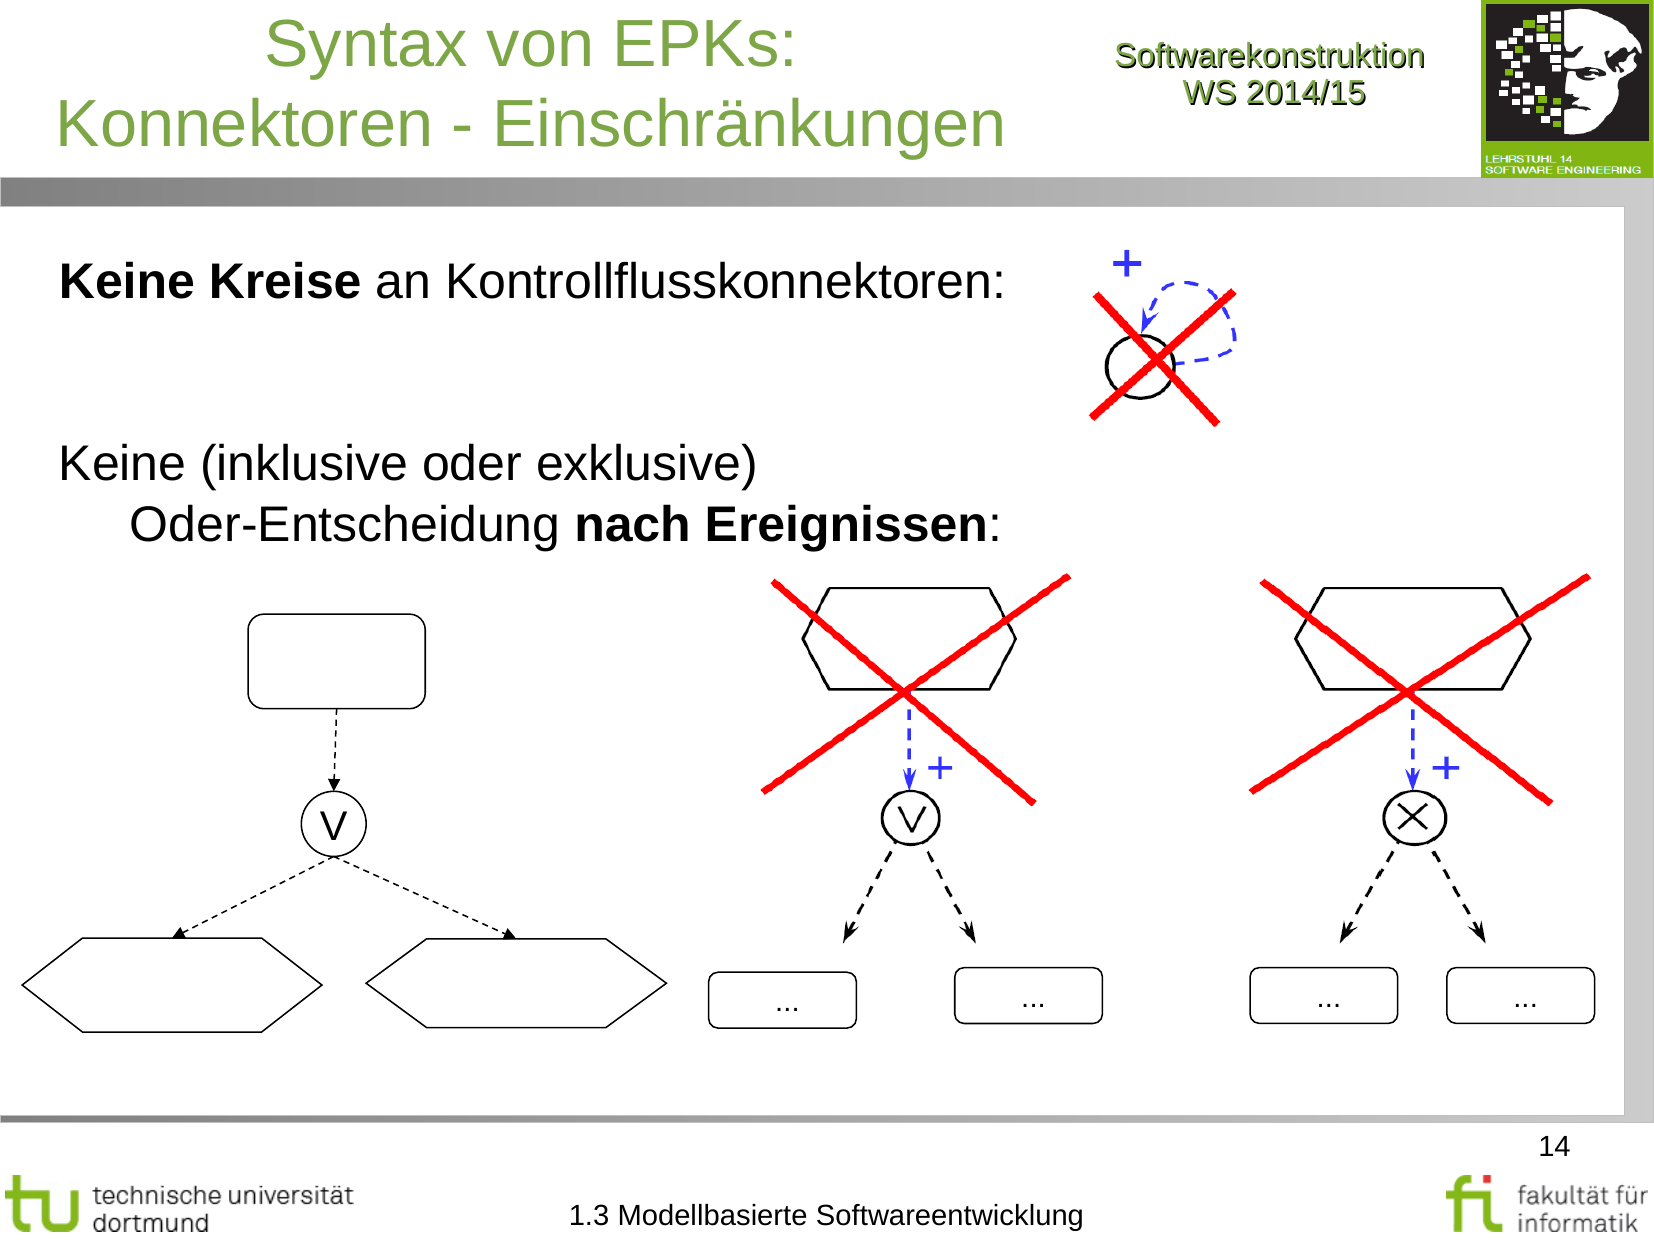

Syntax von EPKs:
Konnektoren - Einschränkungen
# Keine Kreise an Kontrollflusskonnektoren:
Keine (inklusive oder exklusive)
Oder-Entscheidung nach Ereignissen:
...
...
...
...
V
14
1.3 Modellbasierte Softwareentwicklung